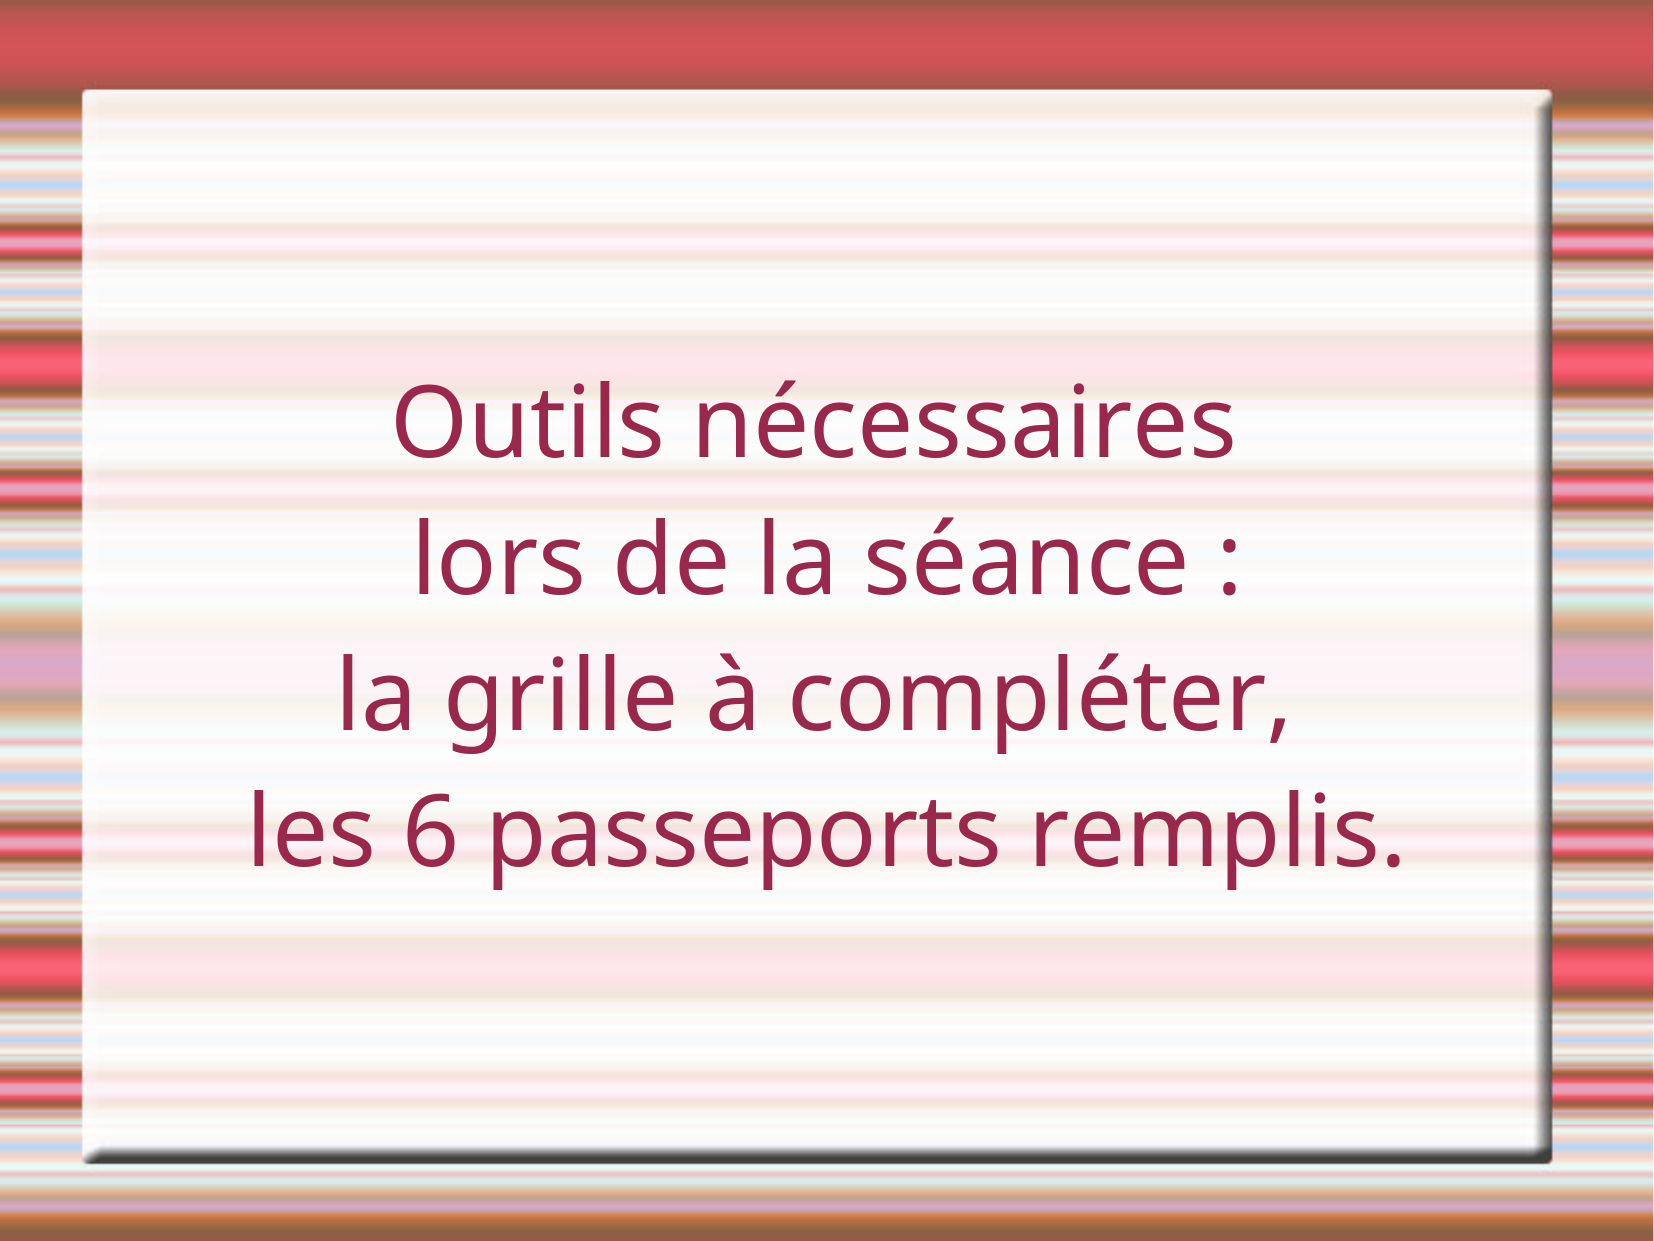

# Outils nécessaires
lors de la séance :
la grille à compléter,
les 6 passeports remplis.